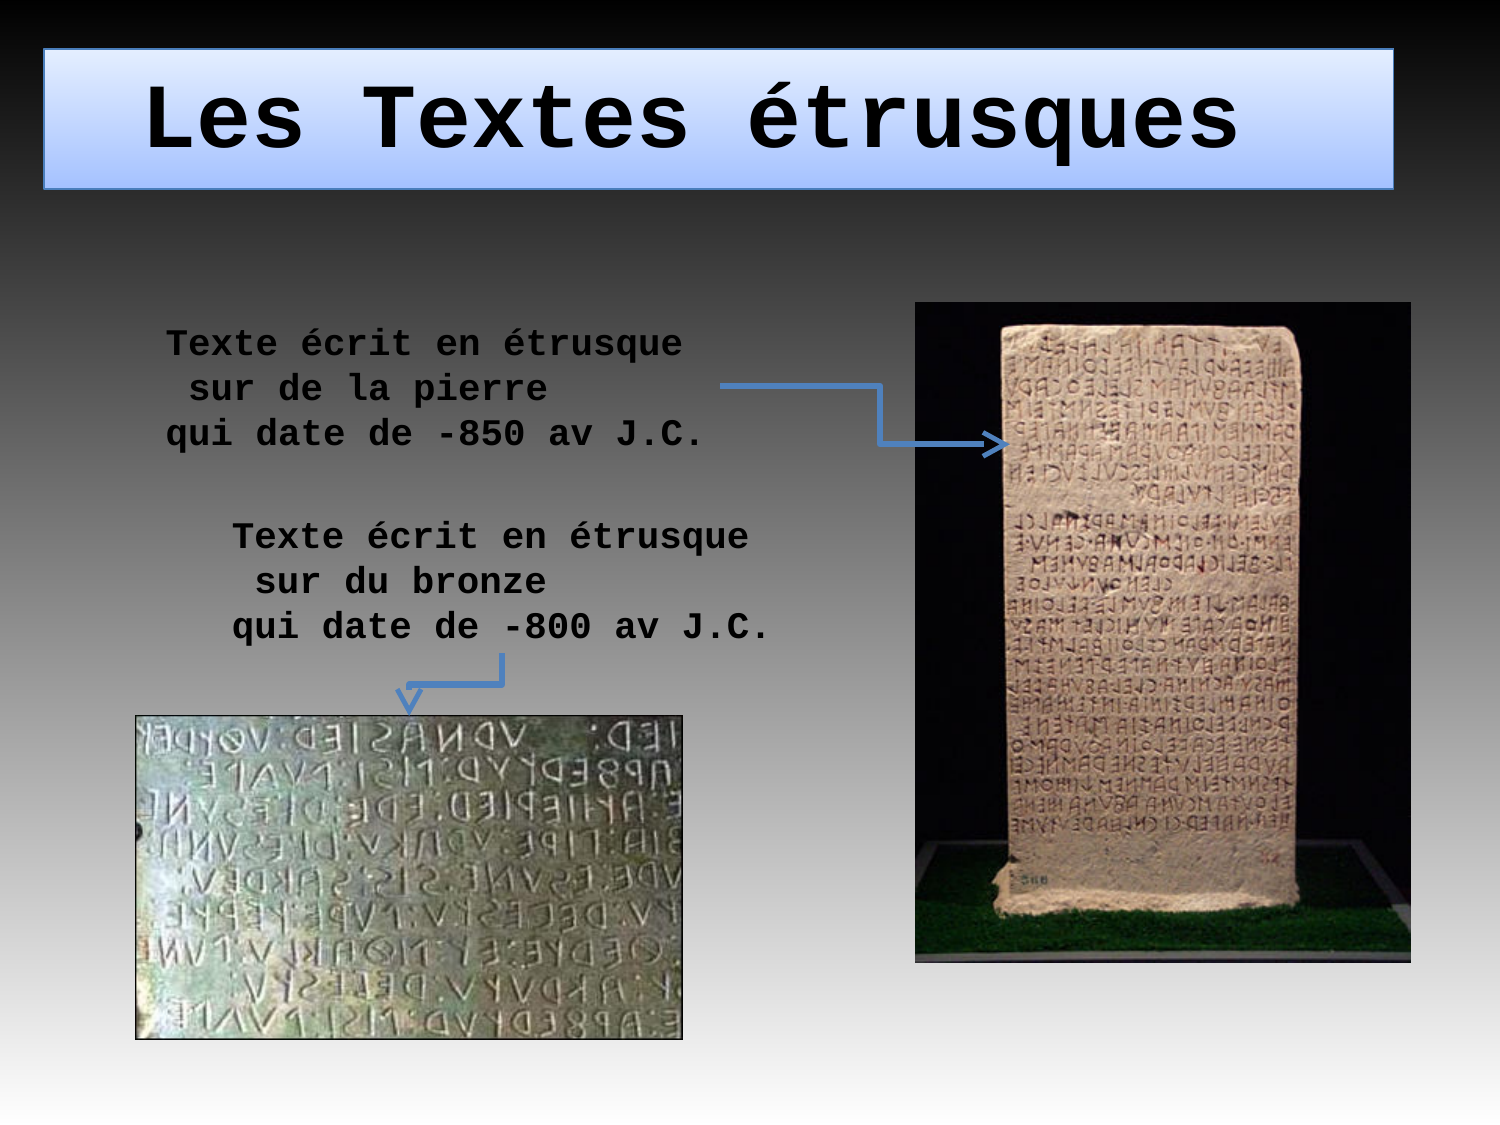

# Les Textes étrusques
Texte écrit en étrusque
 sur de la pierre
qui date de -850 av J.C.
Texte écrit en étrusque
 sur du bronze
qui date de -800 av J.C.